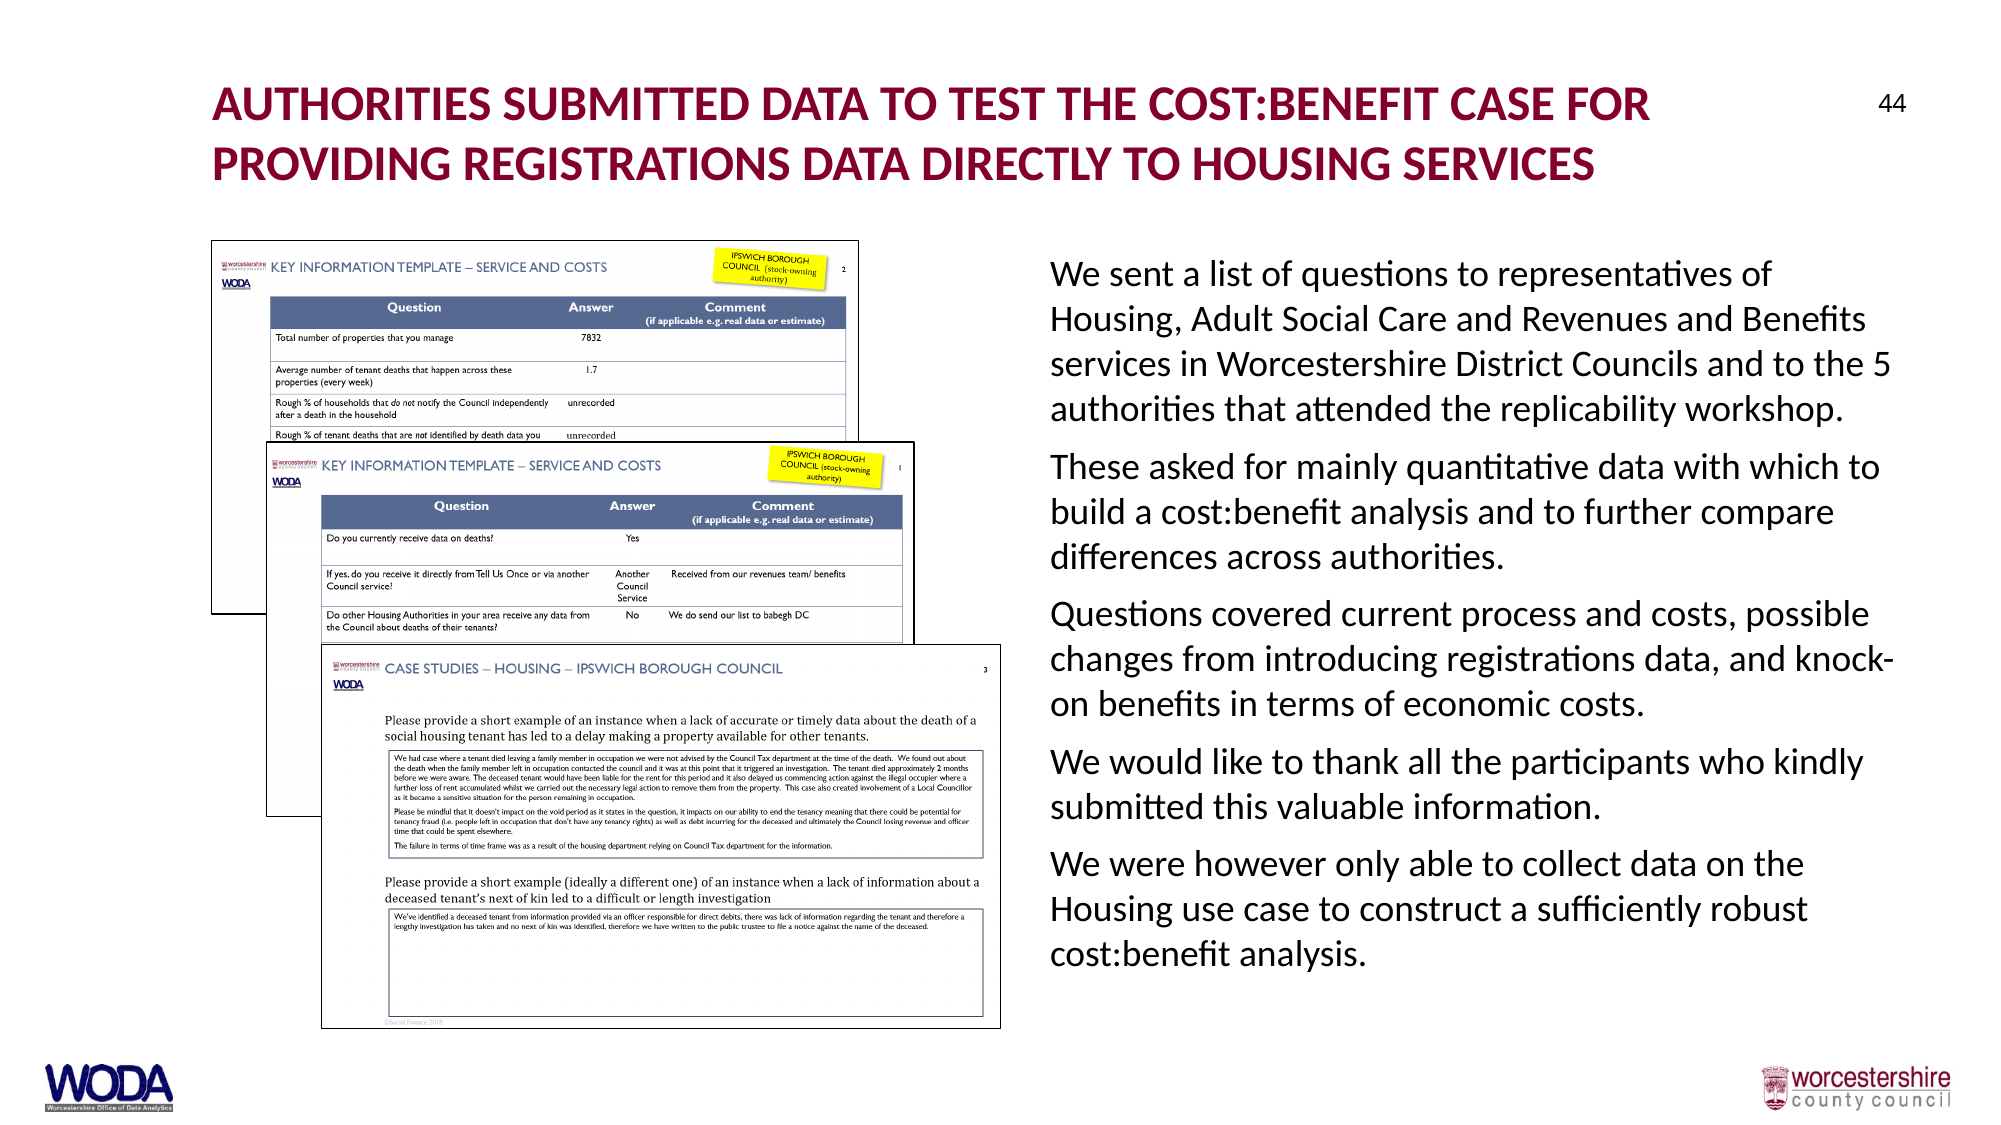

# AUTHORITIES SUBMITTED DATA TO TEST THE COST:BENEFIT CASE FOR PROVIDING REGISTRATIONS DATA DIRECTLY TO HOUSING SERVICES
We sent a list of questions to representatives of Housing, Adult Social Care and Revenues and Benefits services in Worcestershire District Councils and to the 5 authorities that attended the replicability workshop.
These asked for mainly quantitative data with which to build a cost:benefit analysis and to further compare differences across authorities.
Questions covered current process and costs, possible changes from introducing registrations data, and knock-on benefits in terms of economic costs.
We would like to thank all the participants who kindly submitted this valuable information.
We were however only able to collect data on the Housing use case to construct a sufficiently robust cost:benefit analysis.